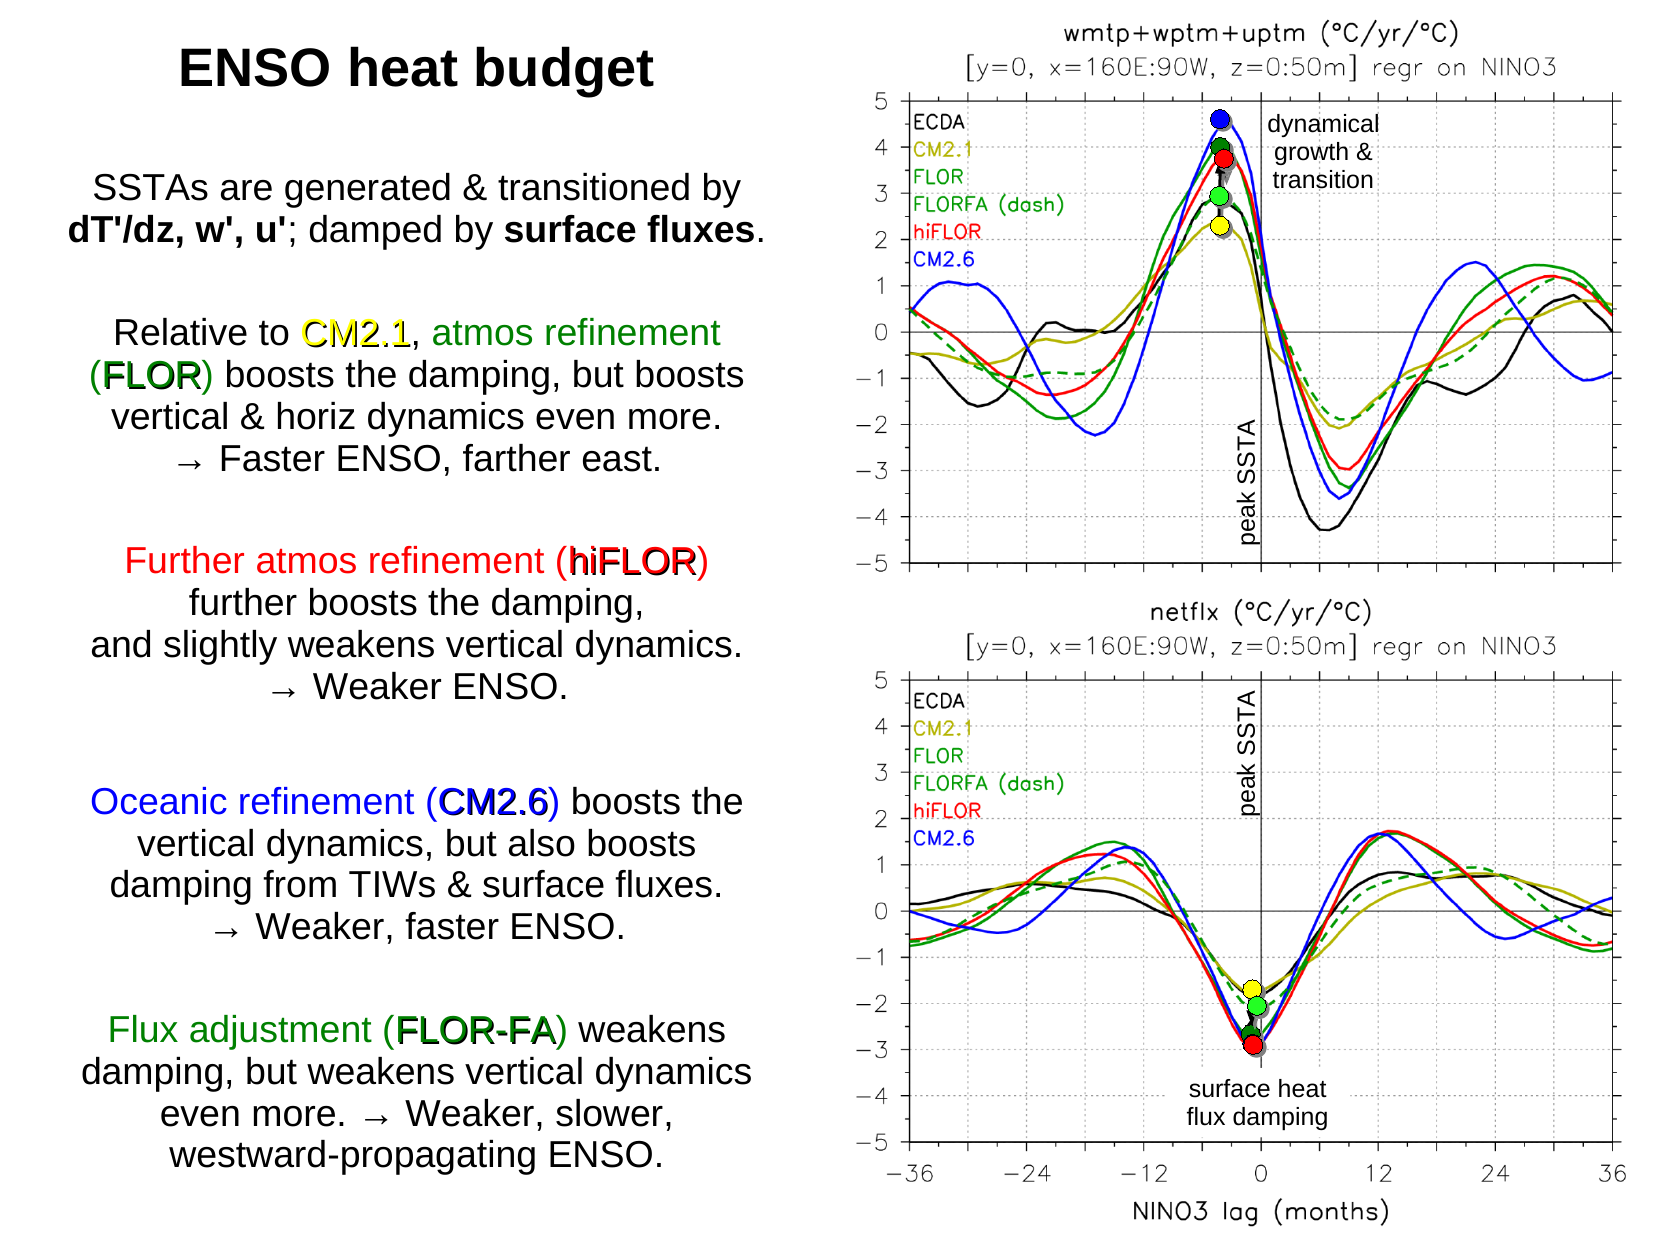

ENSO heat budget
dynamical growth & transition
SSTAs are generated & transitioned by
dT'/dz, w', u'; damped by surface fluxes.
Relative to CM2.1, atmos refinement (FLOR) boosts the damping, but boosts vertical & horiz dynamics even more.
→ Faster ENSO, farther east.
peak SSTA
Further atmos refinement (hiFLOR)
further boosts the damping,
and slightly weakens vertical dynamics.
→ Weaker ENSO.
peak SSTA
Oceanic refinement (CM2.6) boosts the vertical dynamics, but also boosts damping from TIWs & surface fluxes.
→ Weaker, faster ENSO.
Flux adjustment (FLOR-FA) weakens damping, but weakens vertical dynamics even more. → Weaker, slower, westward-propagating ENSO.
surface heat
flux damping